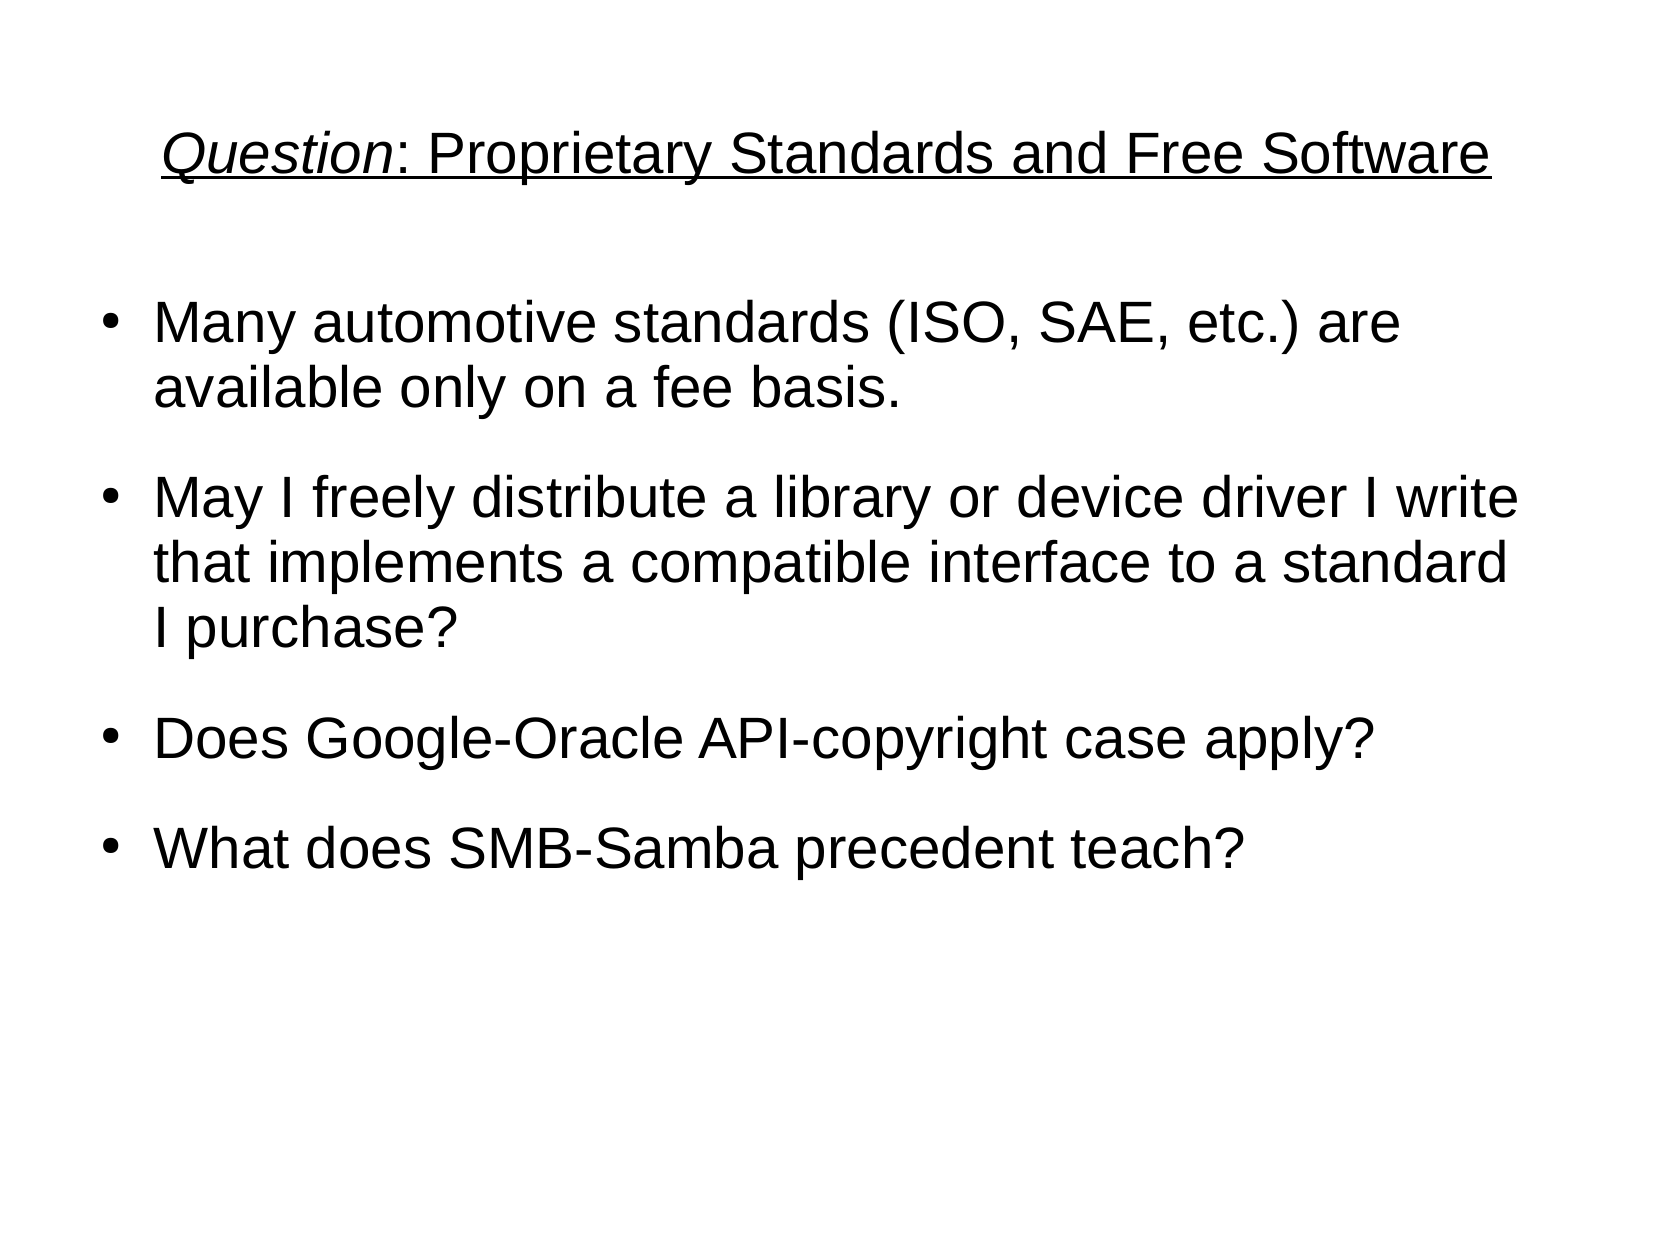

# Question: Proprietary Standards and Free Software
Many automotive standards (ISO, SAE, etc.) are available only on a fee basis.
May I freely distribute a library or device driver I write that implements a compatible interface to a standard I purchase?
Does Google-Oracle API-copyright case apply?
What does SMB-Samba precedent teach?